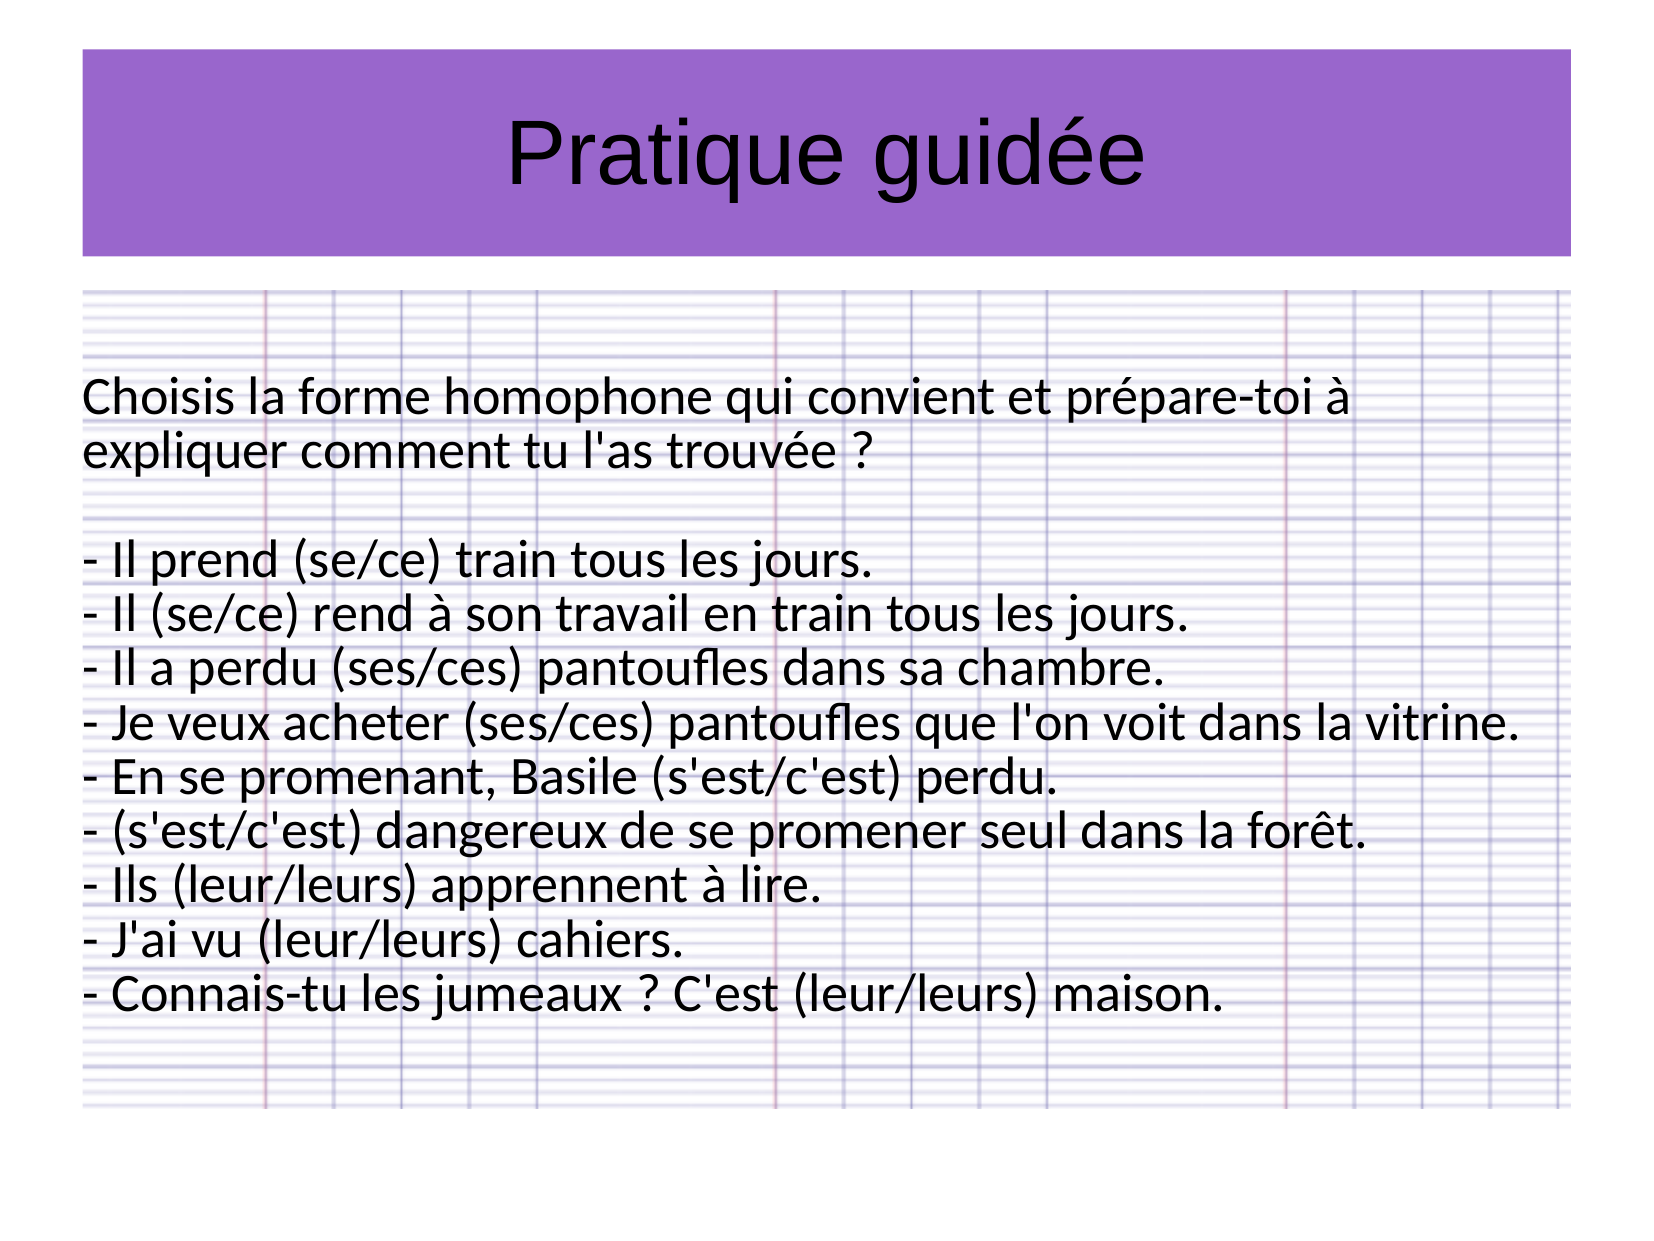

# Pratique guidée
Choisis la forme homophone qui convient et prépare-toi à expliquer comment tu l'as trouvée ?
- Il prend (se/ce) train tous les jours.
- Il (se/ce) rend à son travail en train tous les jours.
- Il a perdu (ses/ces) pantoufles dans sa chambre.
- Je veux acheter (ses/ces) pantoufles que l'on voit dans la vitrine.
- En se promenant, Basile (s'est/c'est) perdu.
- (s'est/c'est) dangereux de se promener seul dans la forêt.
- Ils (leur/leurs) apprennent à lire.
- J'ai vu (leur/leurs) cahiers.
- Connais-tu les jumeaux ? C'est (leur/leurs) maison.